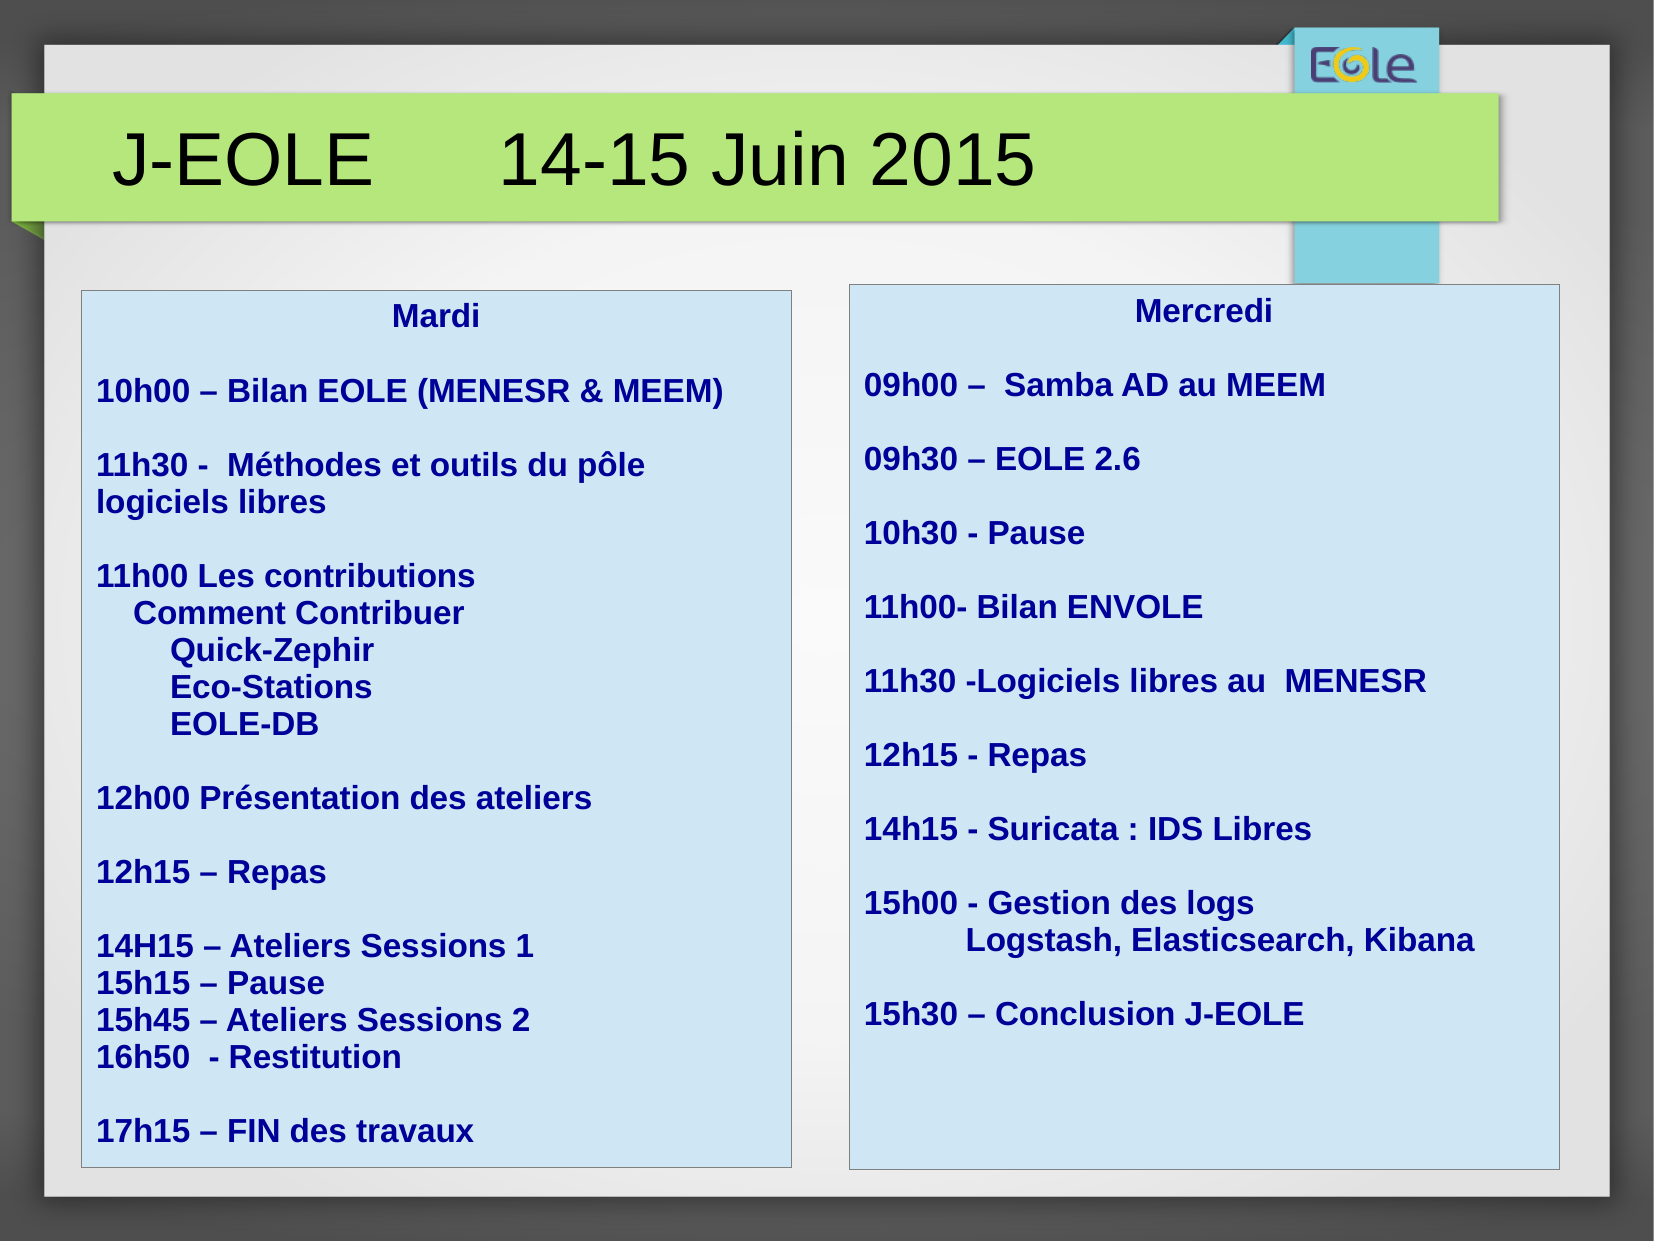

# J-EOLE 14-15 Juin 2015
Mercredi
09h00 – Samba AD au MEEM
09h30 – EOLE 2.6
10h30 - Pause
11h00- Bilan ENVOLE
11h30 -Logiciels libres au MENESR
12h15 - Repas
14h15 - Suricata : IDS Libres
15h00 - Gestion des logs
 Logstash, Elasticsearch, Kibana
15h30 – Conclusion J-EOLE
Mardi
10h00 – Bilan EOLE (MENESR & MEEM)
11h30 - Méthodes et outils du pôle logiciels libres
11h00 Les contributions
 Comment Contribuer
 Quick-Zephir
 Eco-Stations
 EOLE-DB
12h00 Présentation des ateliers
12h15 – Repas
14H15 – Ateliers Sessions 1
15h15 – Pause
15h45 – Ateliers Sessions 2
16h50 - Restitution
17h15 – FIN des travaux